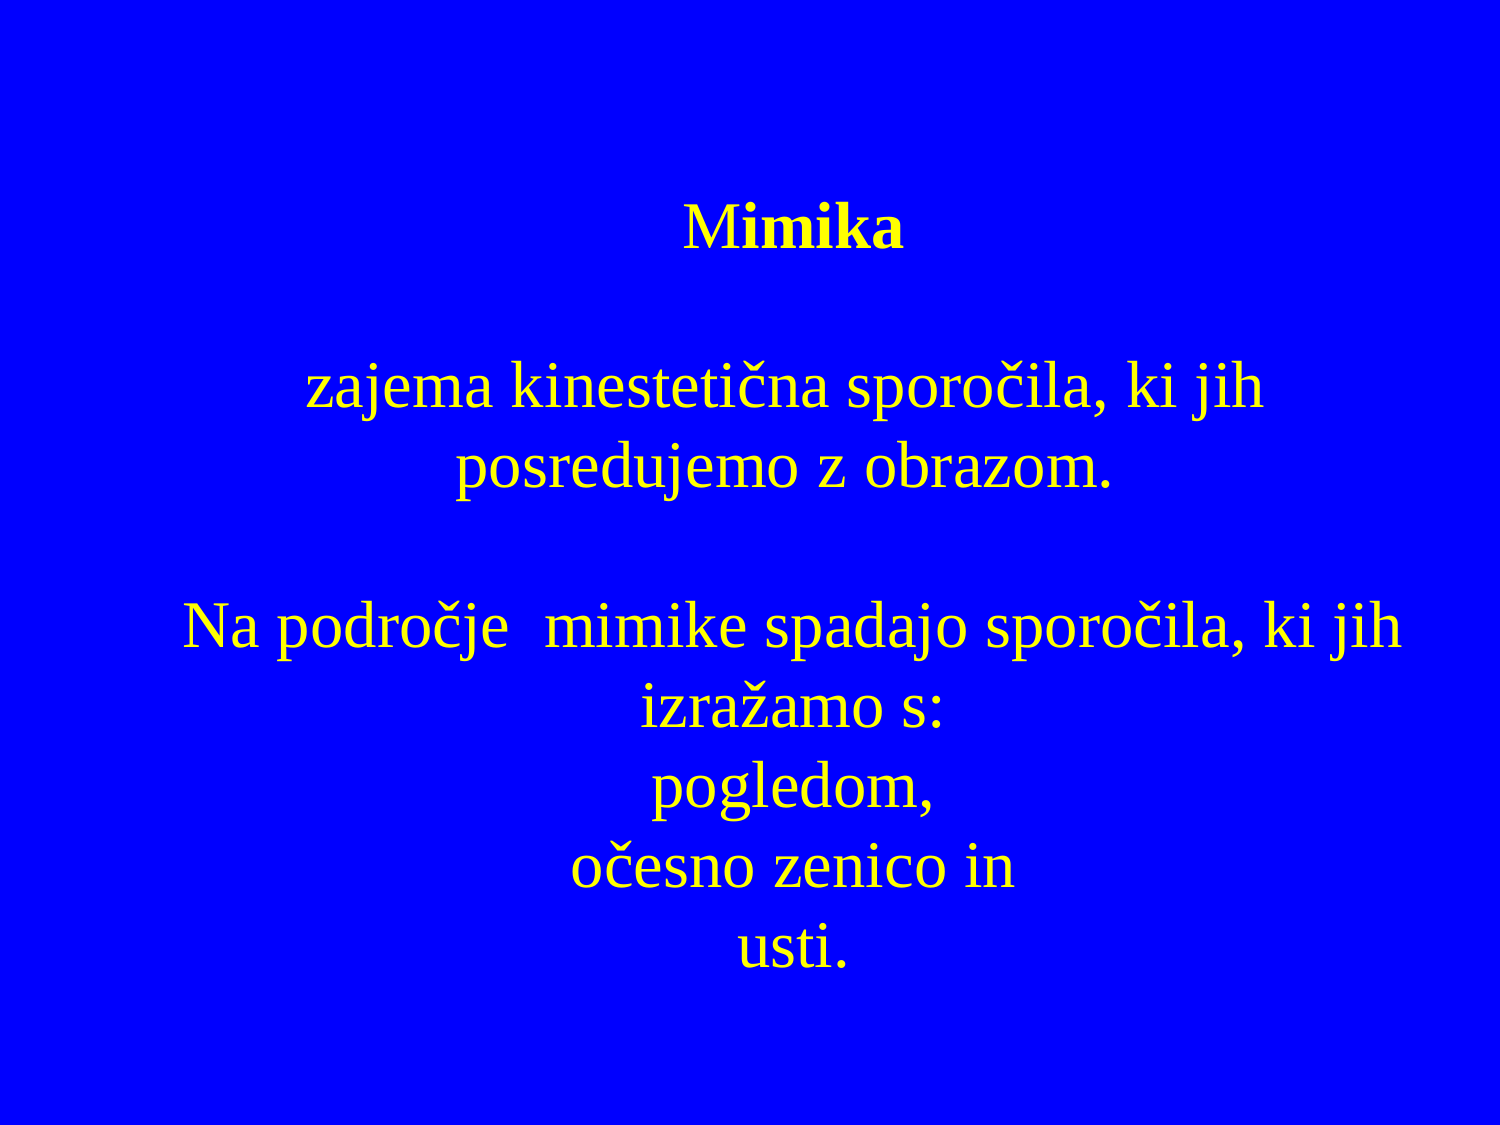

# Mimika zajema kinestetična sporočila, ki jih posredujemo z obrazom.   Na področje mimike spadajo sporočila, ki jih izražamo s: pogledom, očesno zenico in usti.